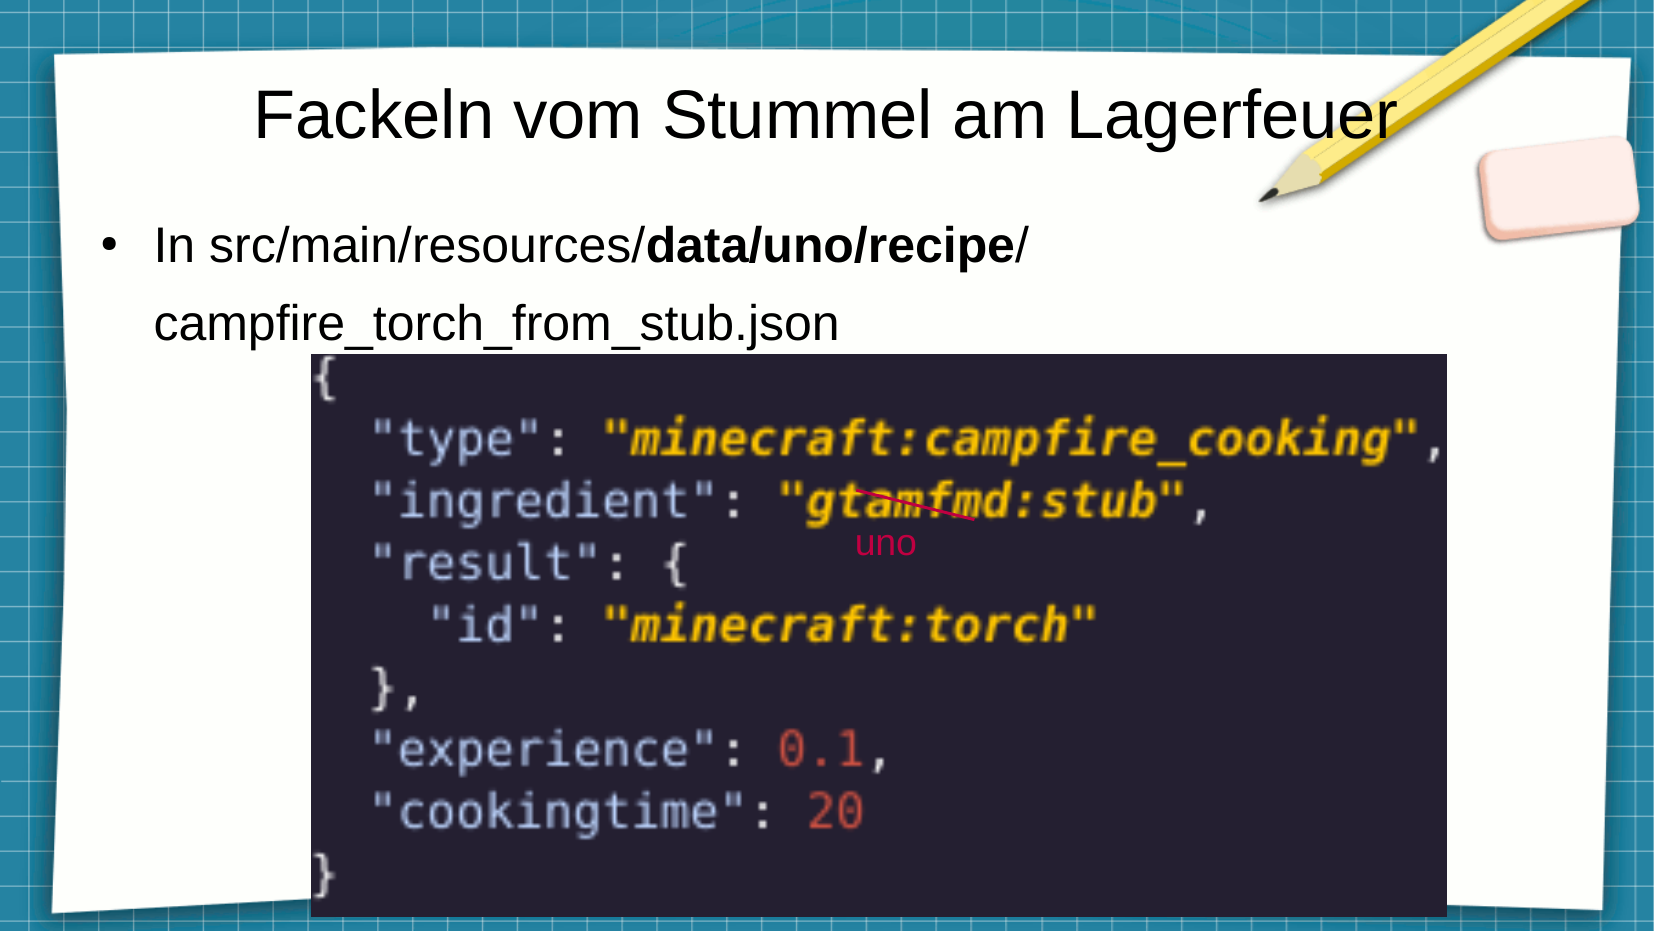

# Fackeln vom Stummel am Lagerfeuer
In src/main/resources/data/uno/recipe/
campfire_torch_from_stub.json
uno